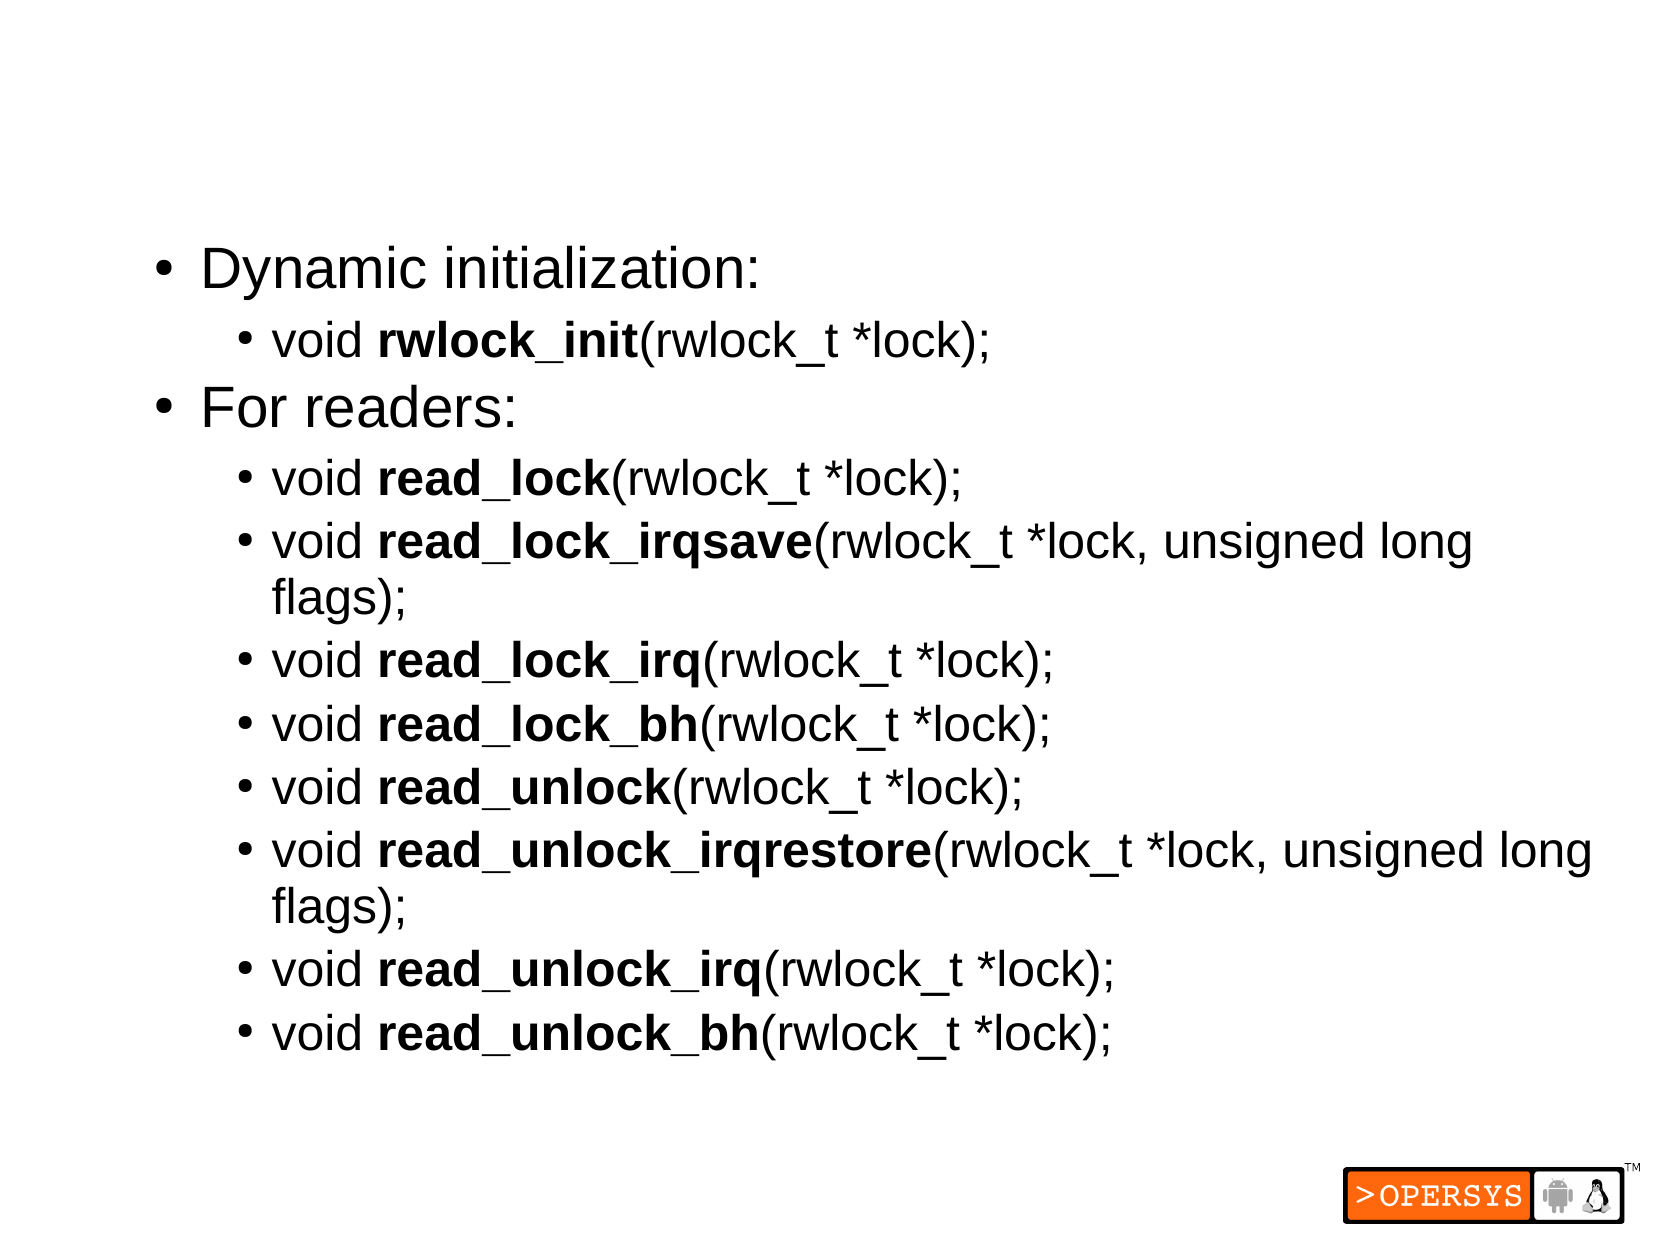

# Dynamic initialization:
void rwlock_init(rwlock_t *lock);
For readers:
void read_lock(rwlock_t *lock);
void read_lock_irqsave(rwlock_t *lock, unsigned long flags);
void read_lock_irq(rwlock_t *lock);
void read_lock_bh(rwlock_t *lock);
void read_unlock(rwlock_t *lock);
void read_unlock_irqrestore(rwlock_t *lock, unsigned long flags);
void read_unlock_irq(rwlock_t *lock);
void read_unlock_bh(rwlock_t *lock);